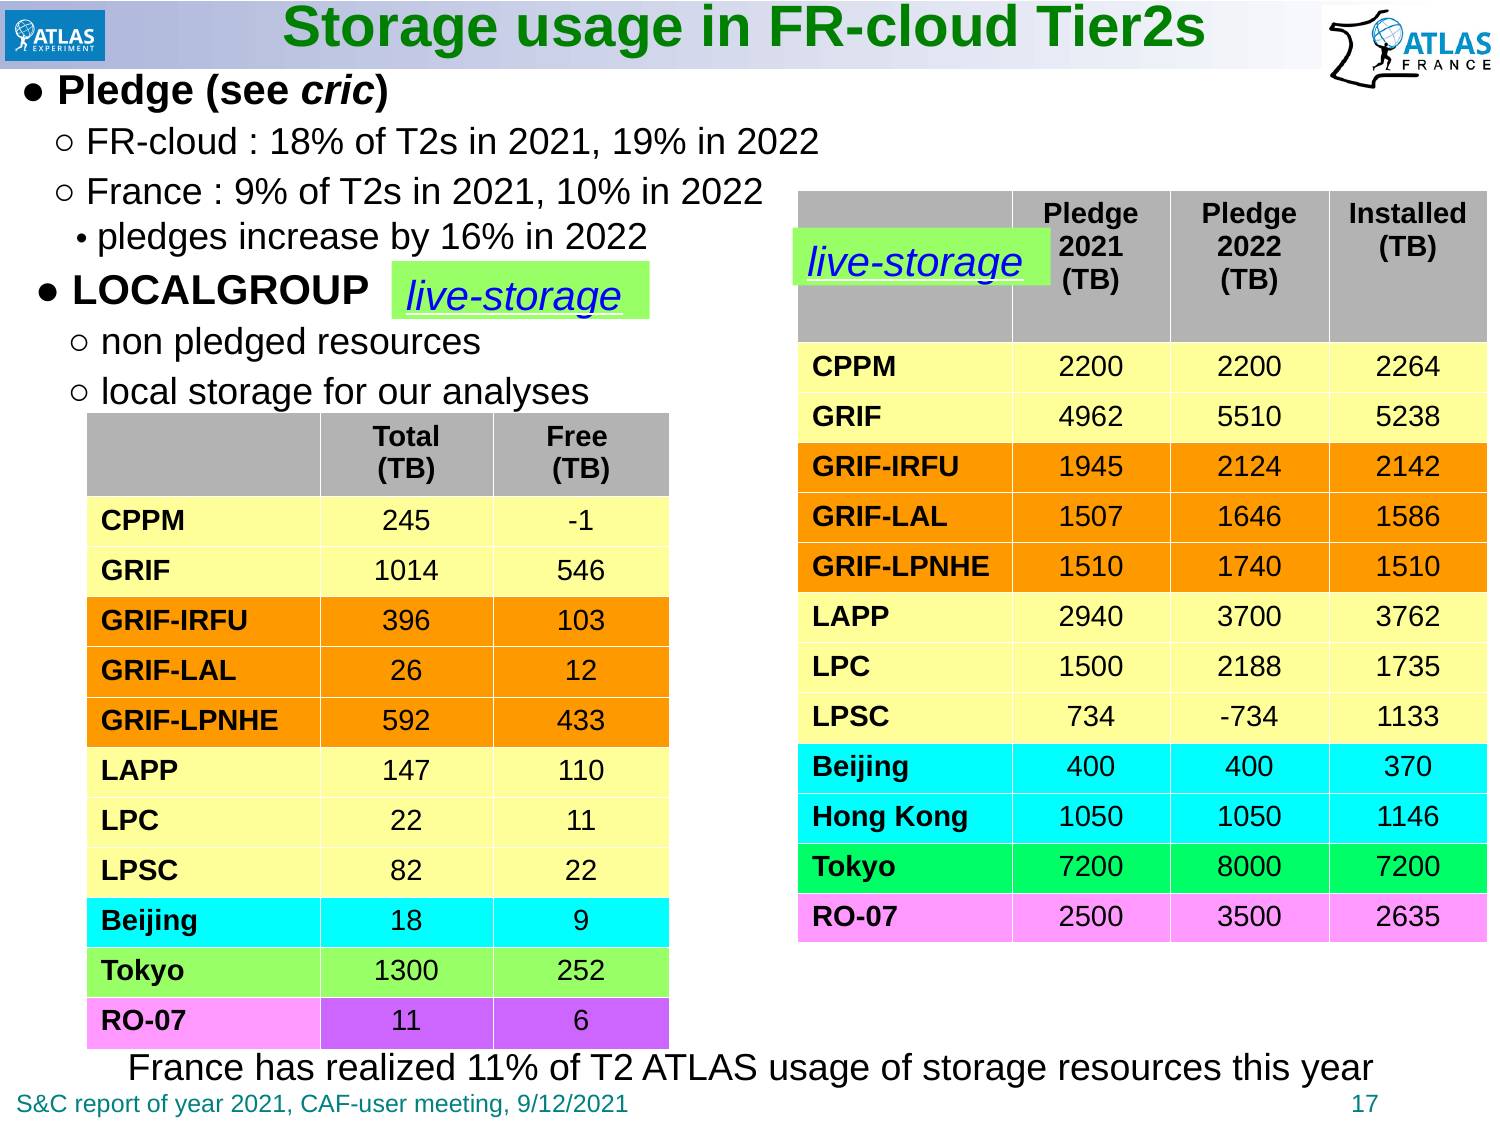

Storage usage in FR-cloud Tier2s
● Pledge (see cric)
 ○ FR-cloud : 18% of T2s in 2021, 19% in 2022
 ○ France : 9% of T2s in 2021, 10% in 2022
 • pledges increase by 16% in 2022
| | Pledge 2021 (TB) | Pledge 2022 (TB) | Installed (TB) |
| --- | --- | --- | --- |
| CPPM | 2200 | 2200 | 2264 |
| GRIF | 4962 | 5510 | 5238 |
| GRIF-IRFU | 1945 | 2124 | 2142 |
| GRIF-LAL | 1507 | 1646 | 1586 |
| GRIF-LPNHE | 1510 | 1740 | 1510 |
| LAPP | 2940 | 3700 | 3762 |
| LPC | 1500 | 2188 | 1735 |
| LPSC | 734 | -734 | 1133 |
| Beijing | 400 | 400 | 370 |
| Hong Kong | 1050 | 1050 | 1146 |
| Tokyo | 7200 | 8000 | 7200 |
| RO-07 | 2500 | 3500 | 2635 |
live-storage
● LOCALGROUP
 ○ non pledged resources
 ○ local storage for our analyses
live-storage
| | Total (TB) | Free (TB) |
| --- | --- | --- |
| CPPM | 245 | -1 |
| GRIF | 1014 | 546 |
| GRIF-IRFU | 396 | 103 |
| GRIF-LAL | 26 | 12 |
| GRIF-LPNHE | 592 | 433 |
| LAPP | 147 | 110 |
| LPC | 22 | 11 |
| LPSC | 82 | 22 |
| Beijing | 18 | 9 |
| Tokyo | 1300 | 252 |
| RO-07 | 11 | 6 |
France has realized 11% of T2 ATLAS usage of storage resources this year